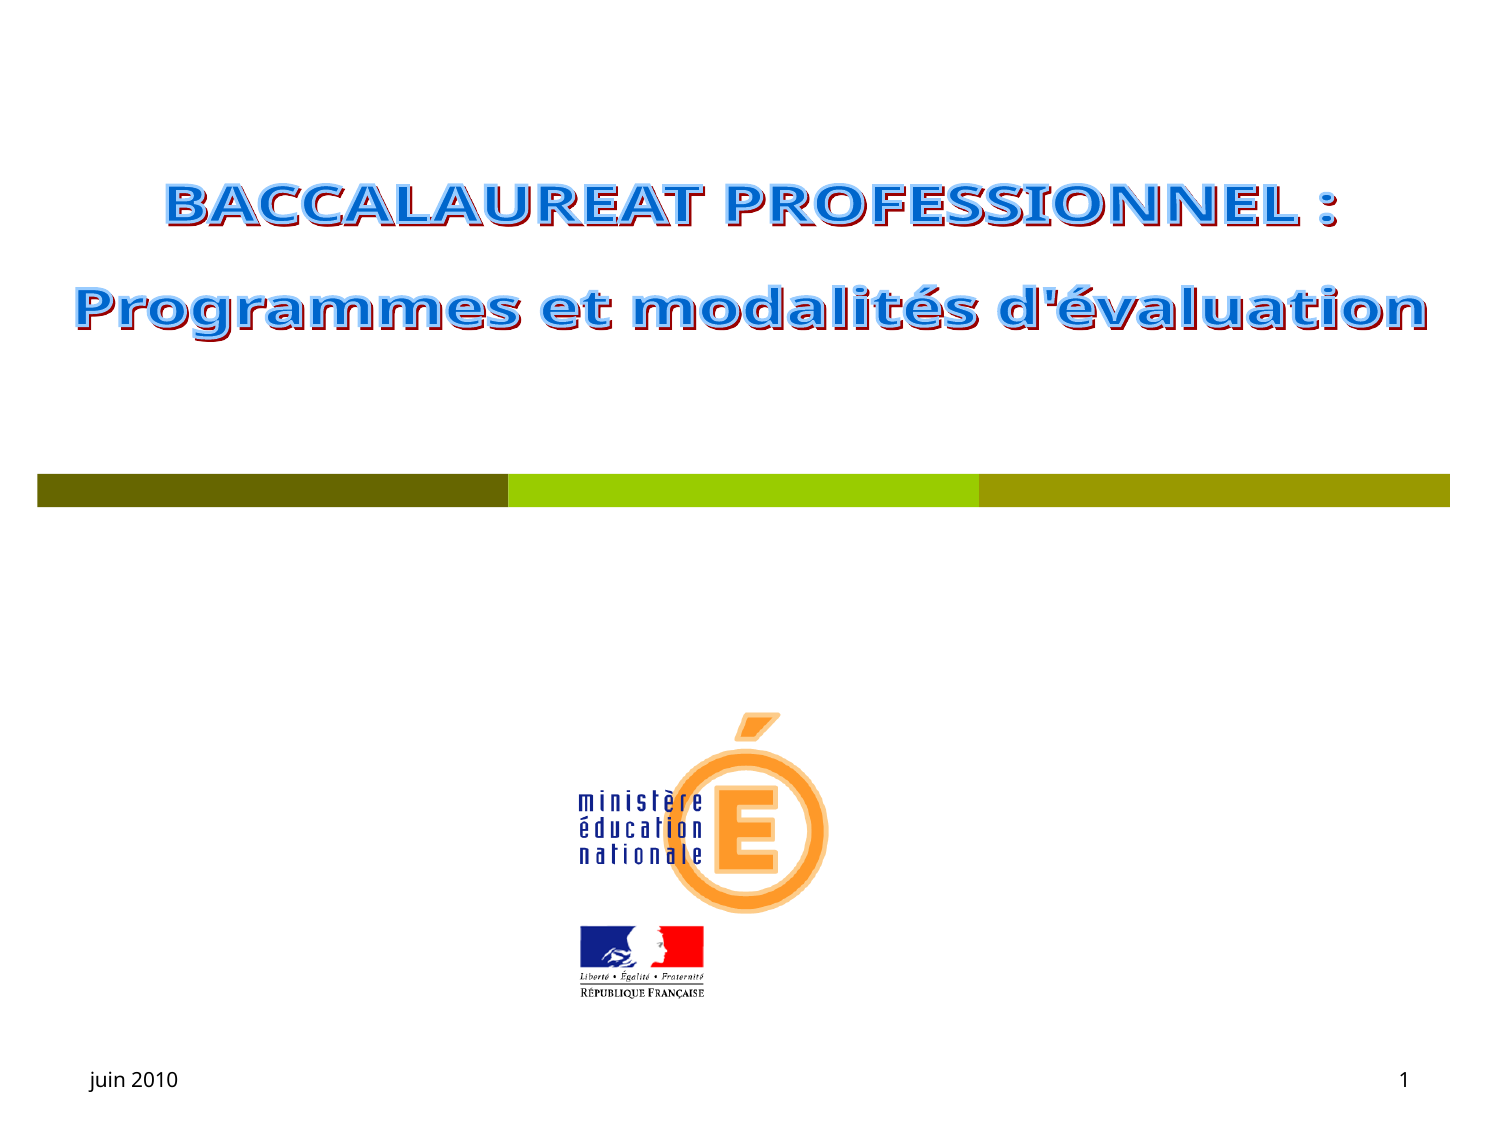

#
BACCALAUREAT PROFESSIONNEL :
Programmes et modalités d'évaluation
juin 2010
1